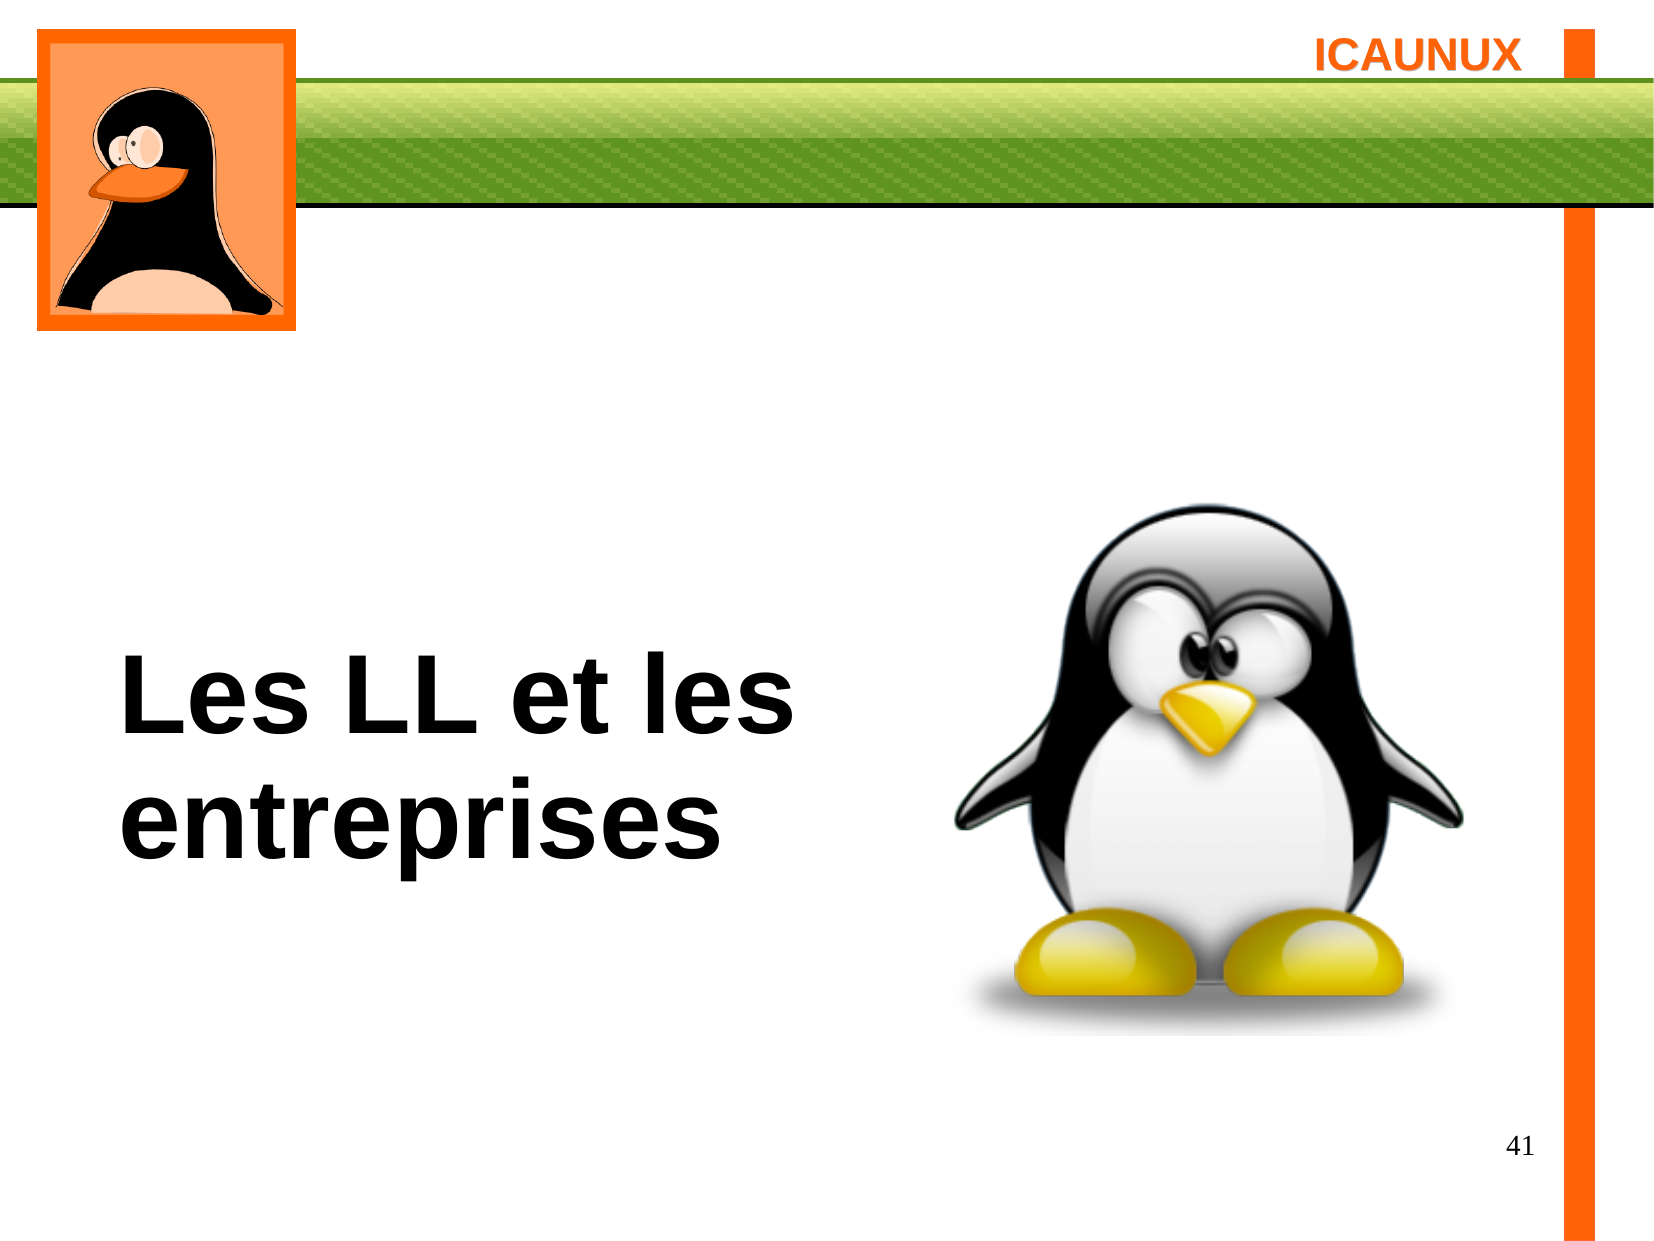

# Les LL et les entreprises
41